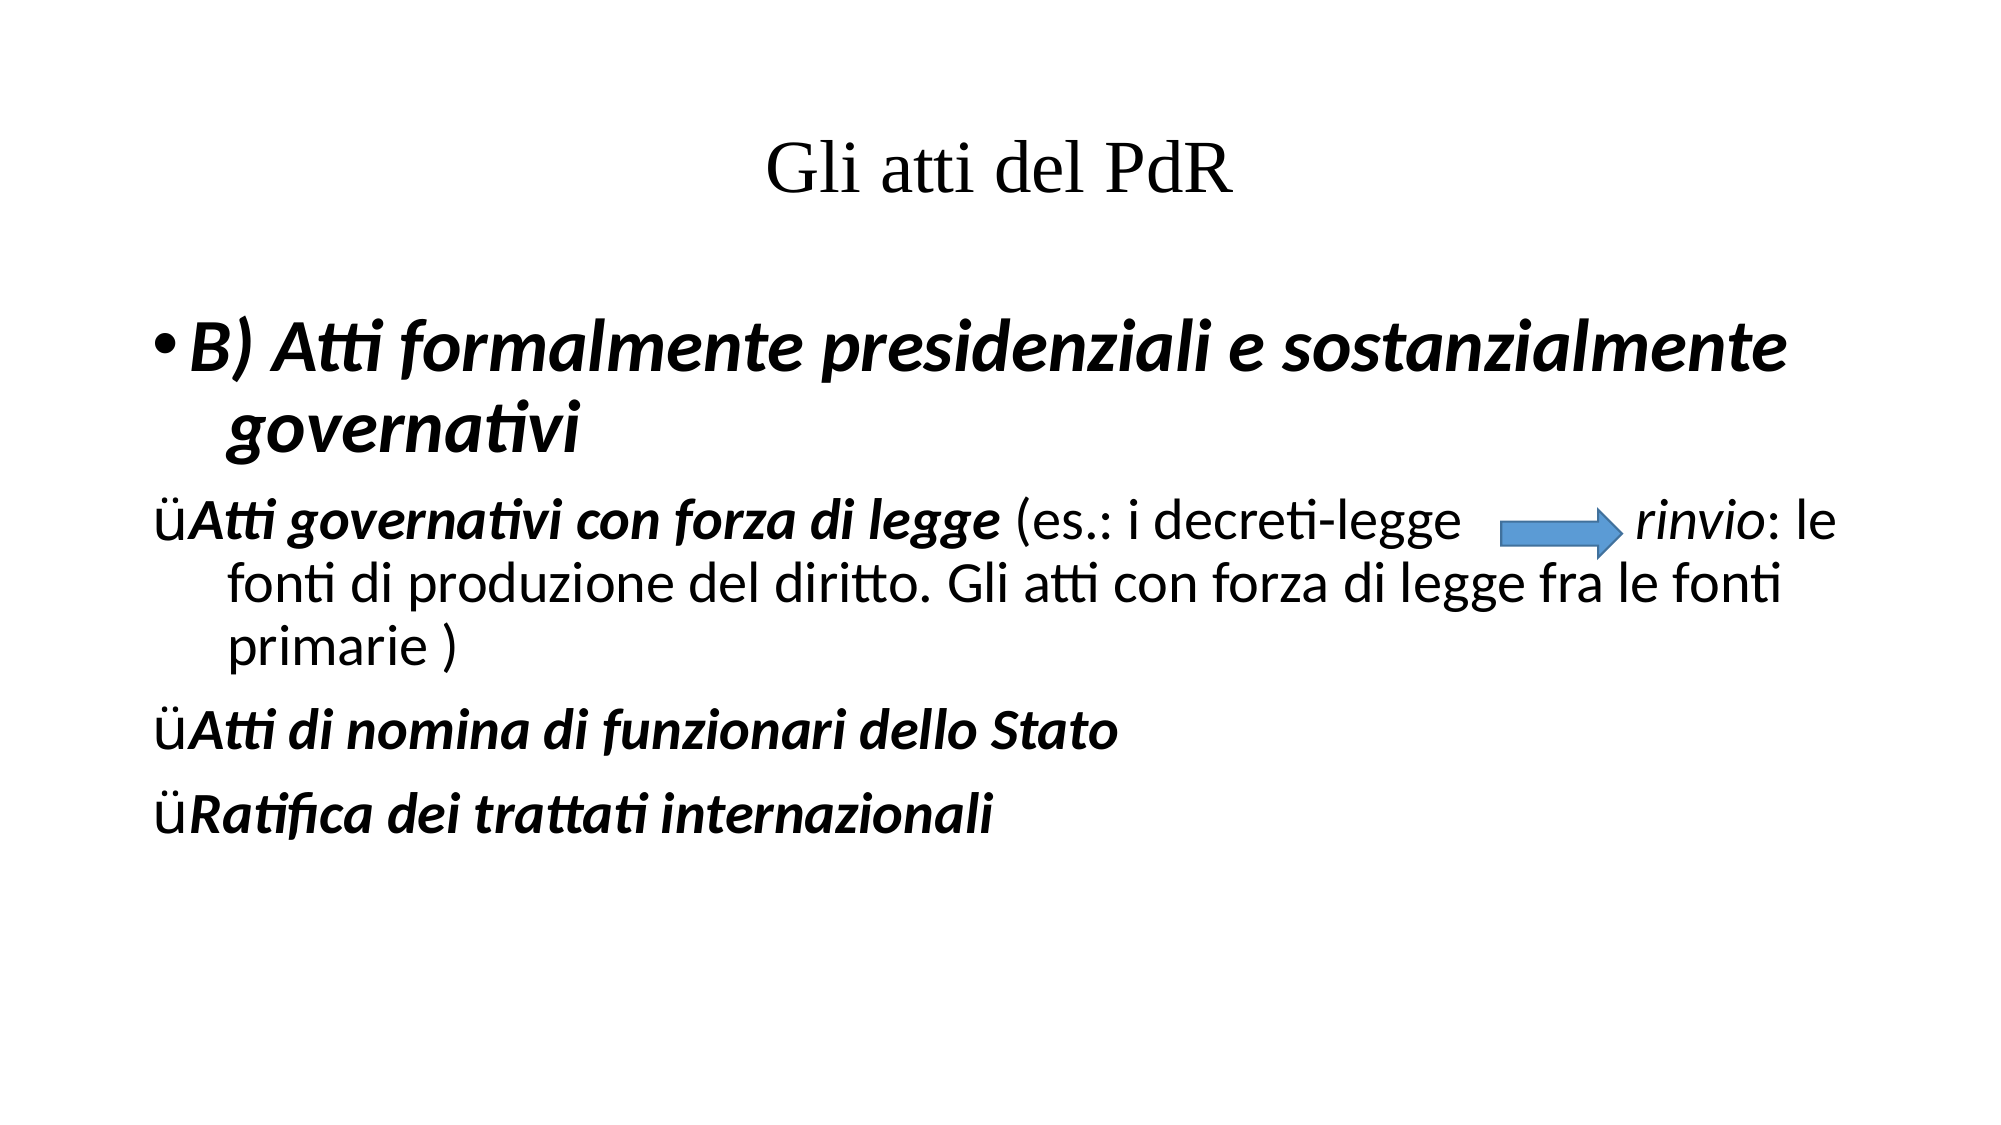

# Gli atti del PdR
B) Atti formalmente presidenziali e sostanzialmente governativi
Atti governativi con forza di legge (es.: i decreti-legge rinvio: le fonti di produzione del diritto. Gli atti con forza di legge fra le fonti primarie )
Atti di nomina di funzionari dello Stato
Ratifica dei trattati internazionali